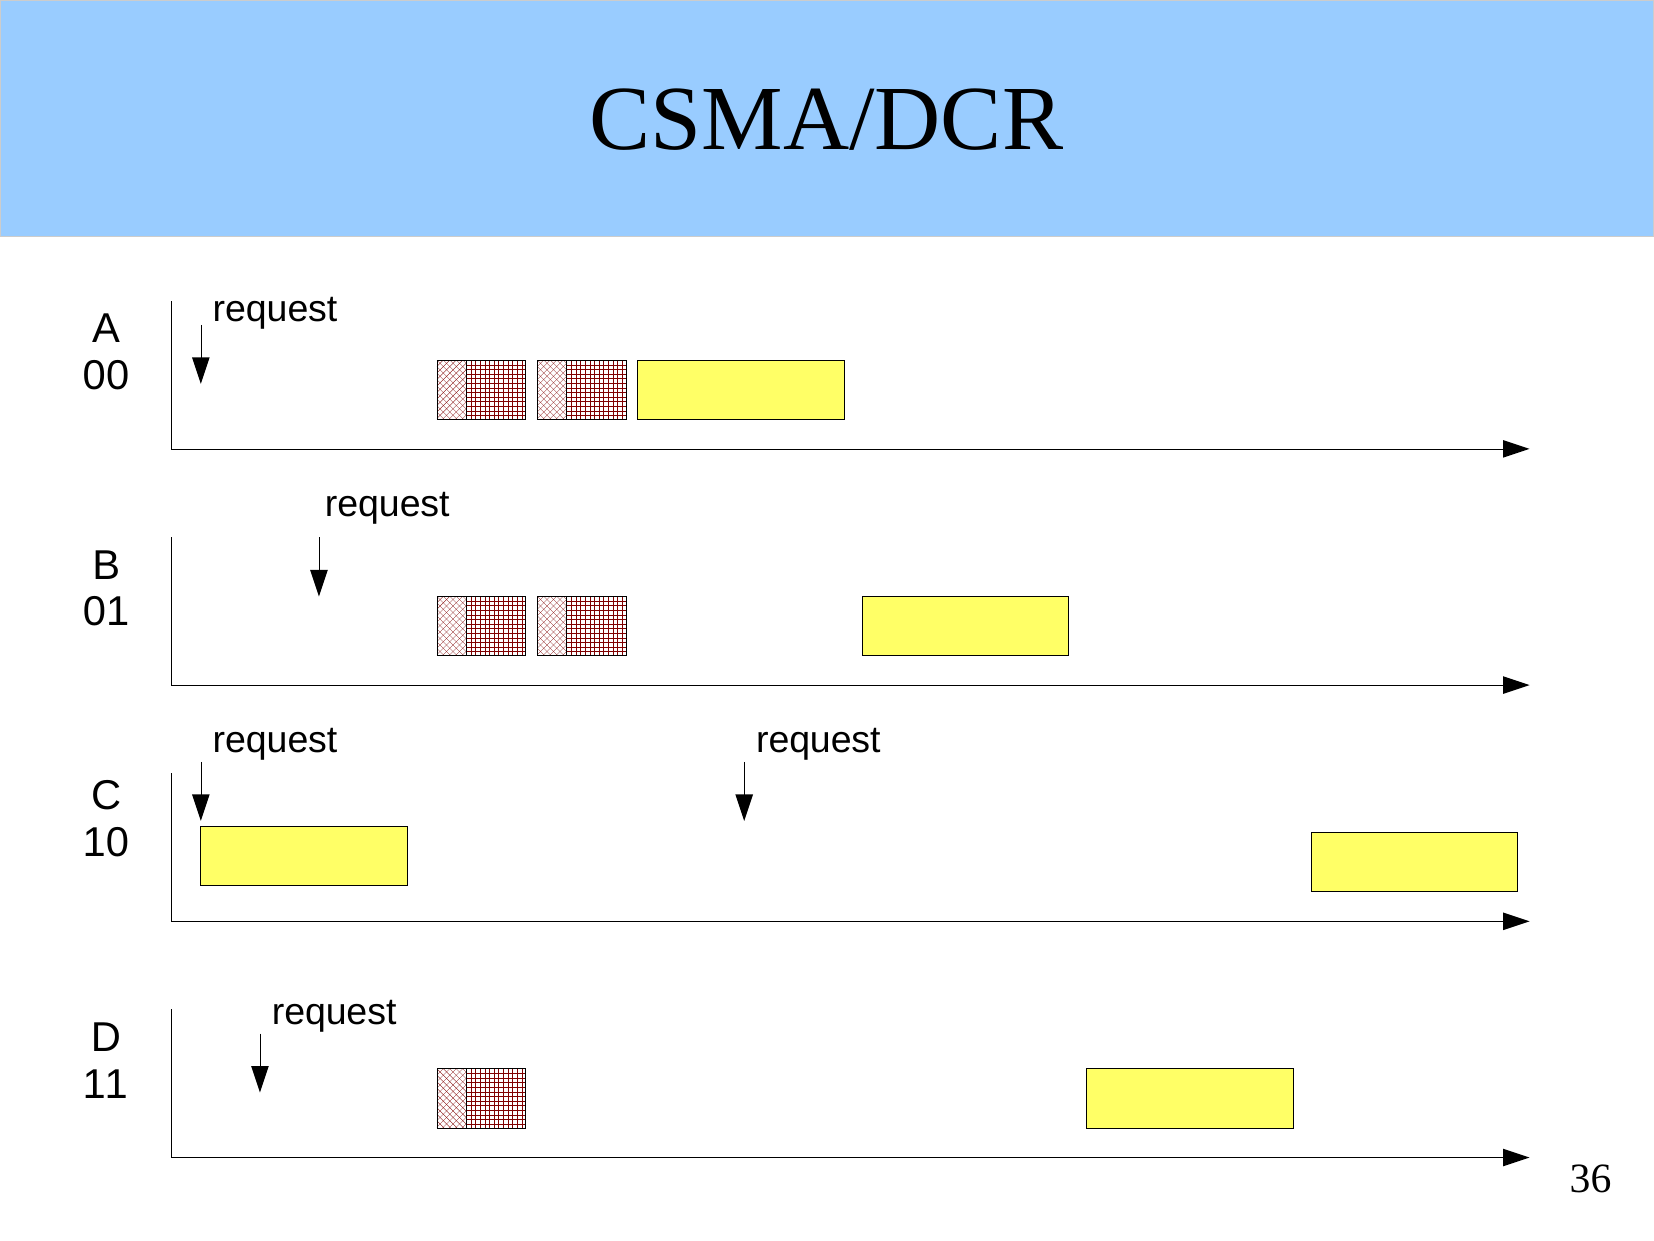

# CSMA/DCR
request
A
00
request
B
01
request
request
C
10
request
D
11